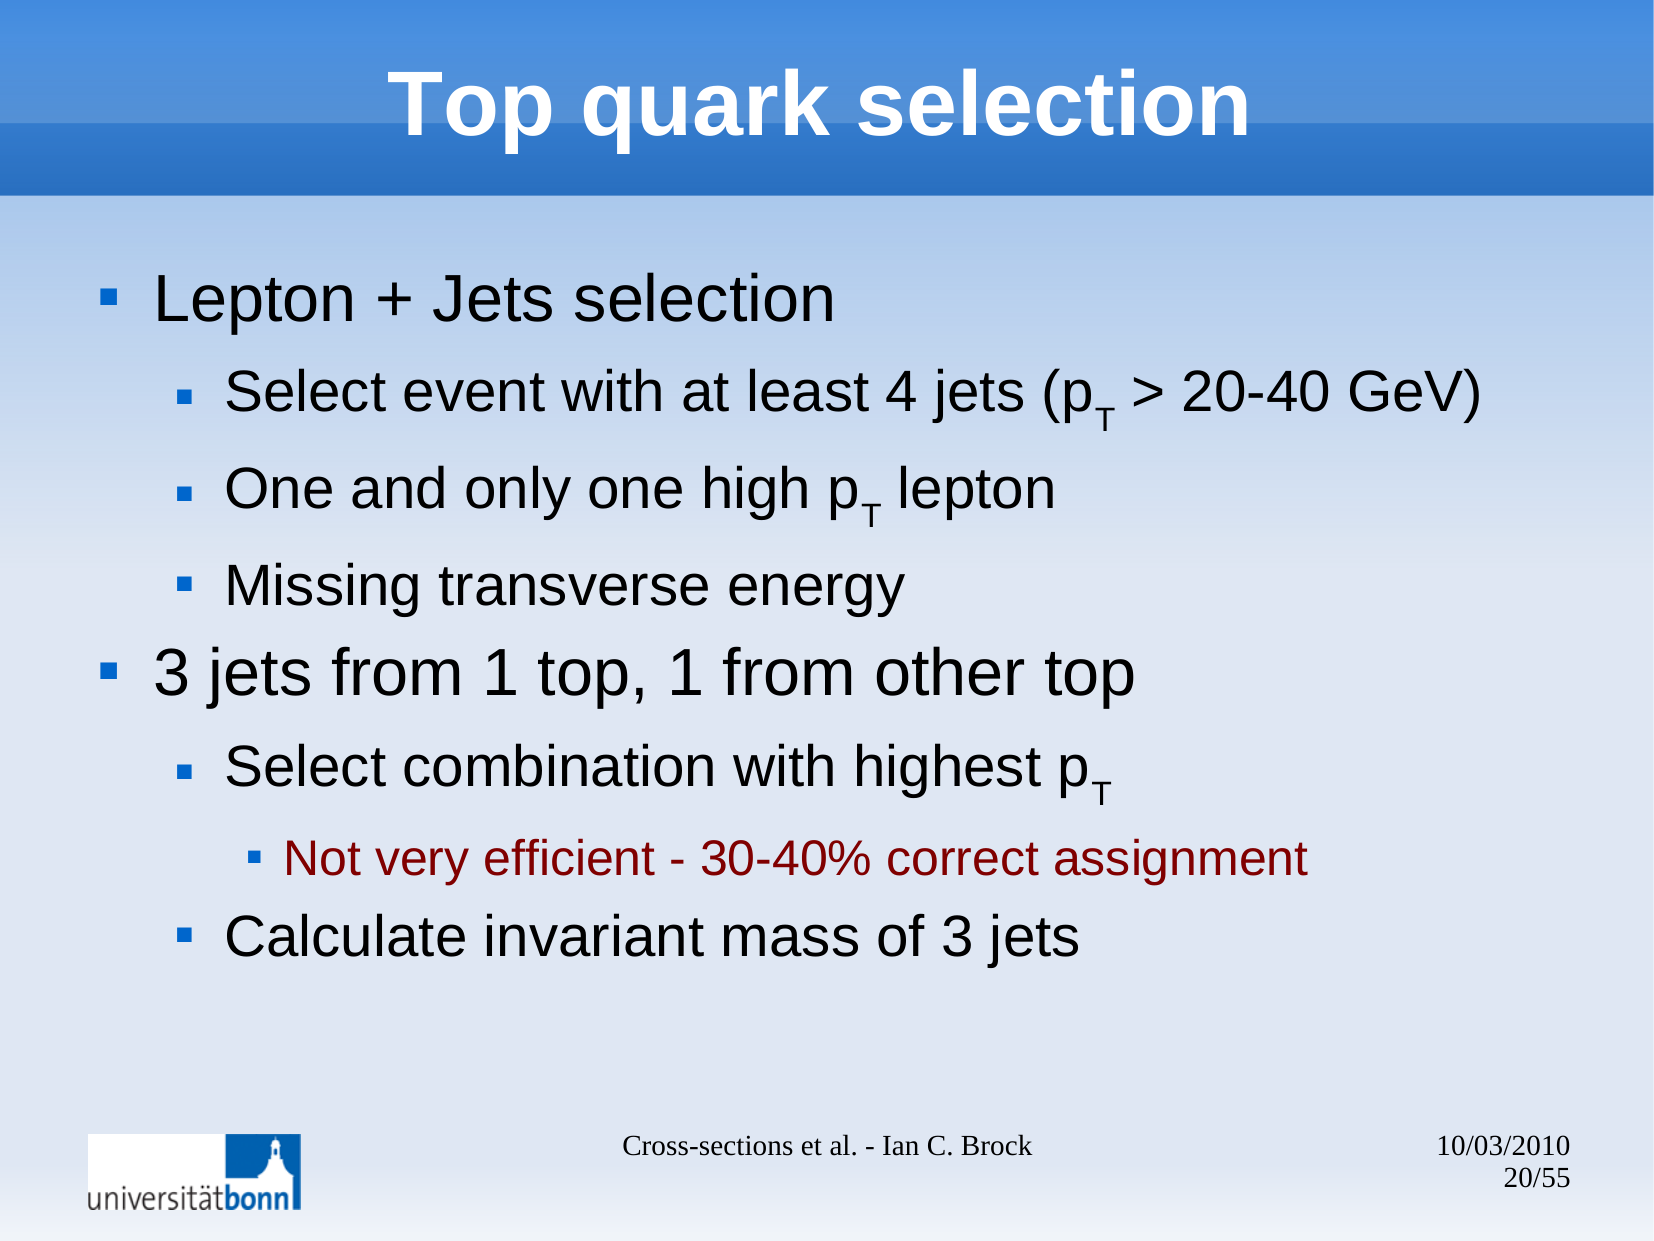

# Top quark selection
Lepton + Jets selection
Select event with at least 4 jets (pT > 20-40 GeV)
One and only one high pT lepton
Missing transverse energy
3 jets from 1 top, 1 from other top
Select combination with highest pT
Not very efficient - 30-40% correct assignment
Calculate invariant mass of 3 jets
Cross-sections et al. - Ian C. Brock
20